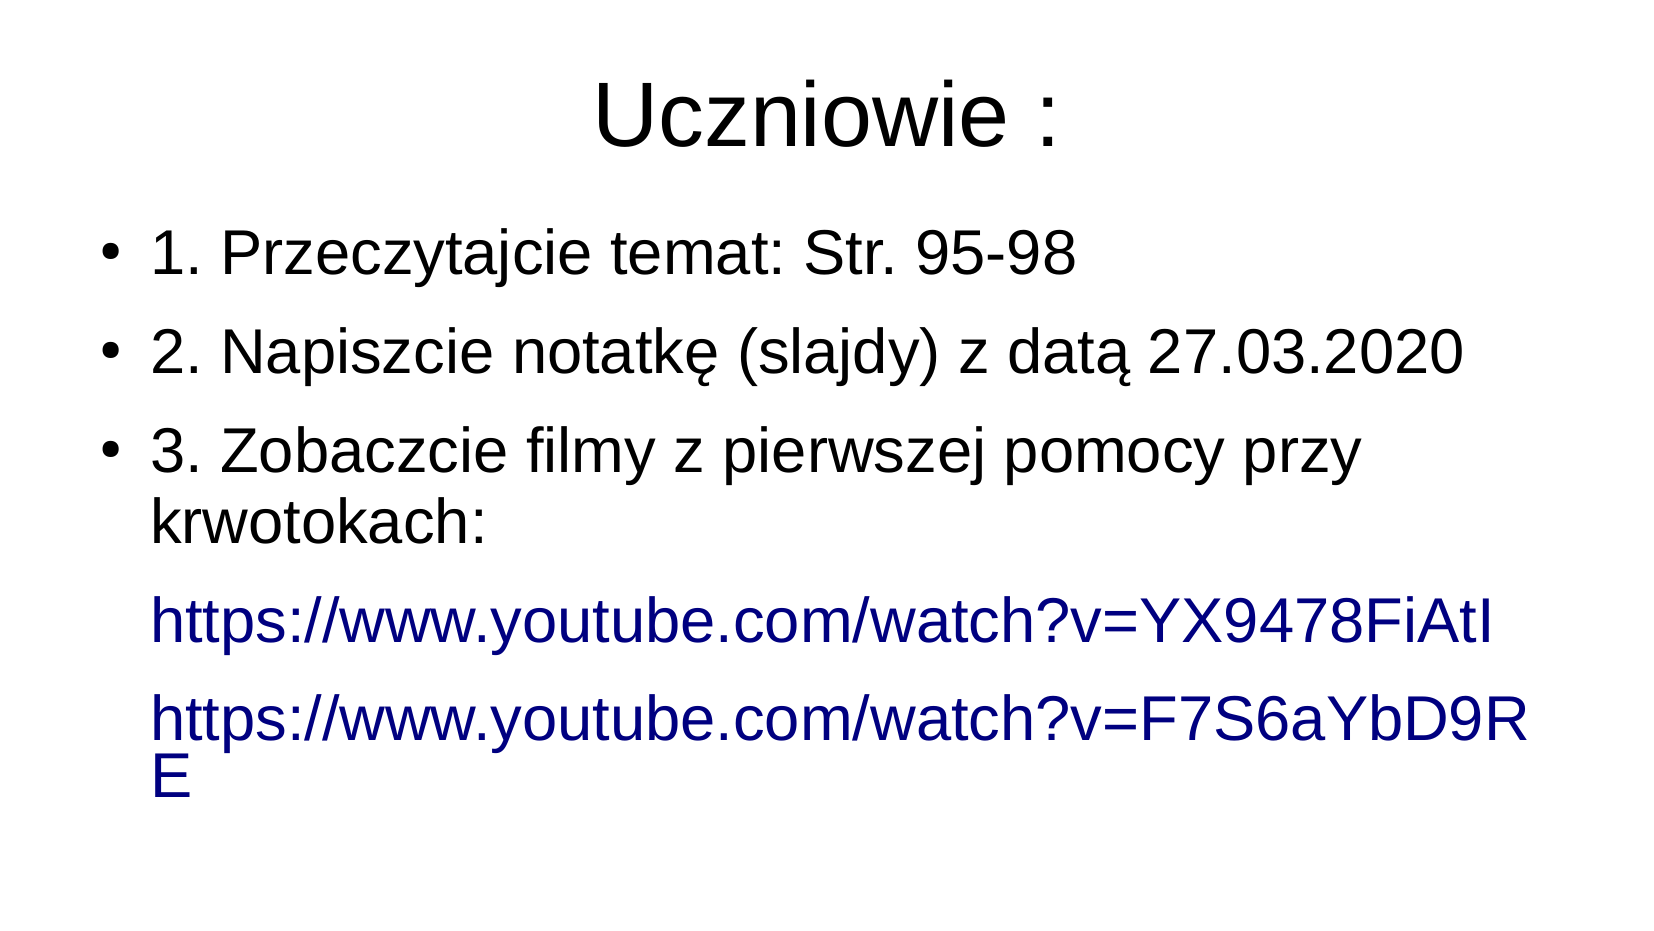

# Uczniowie :
1. Przeczytajcie temat: Str. 95-98
2. Napiszcie notatkę (slajdy) z datą 27.03.2020
3. Zobaczcie filmy z pierwszej pomocy przy krwotokach:
https://www.youtube.com/watch?v=YX9478FiAtI
https://www.youtube.com/watch?v=F7S6aYbD9RE